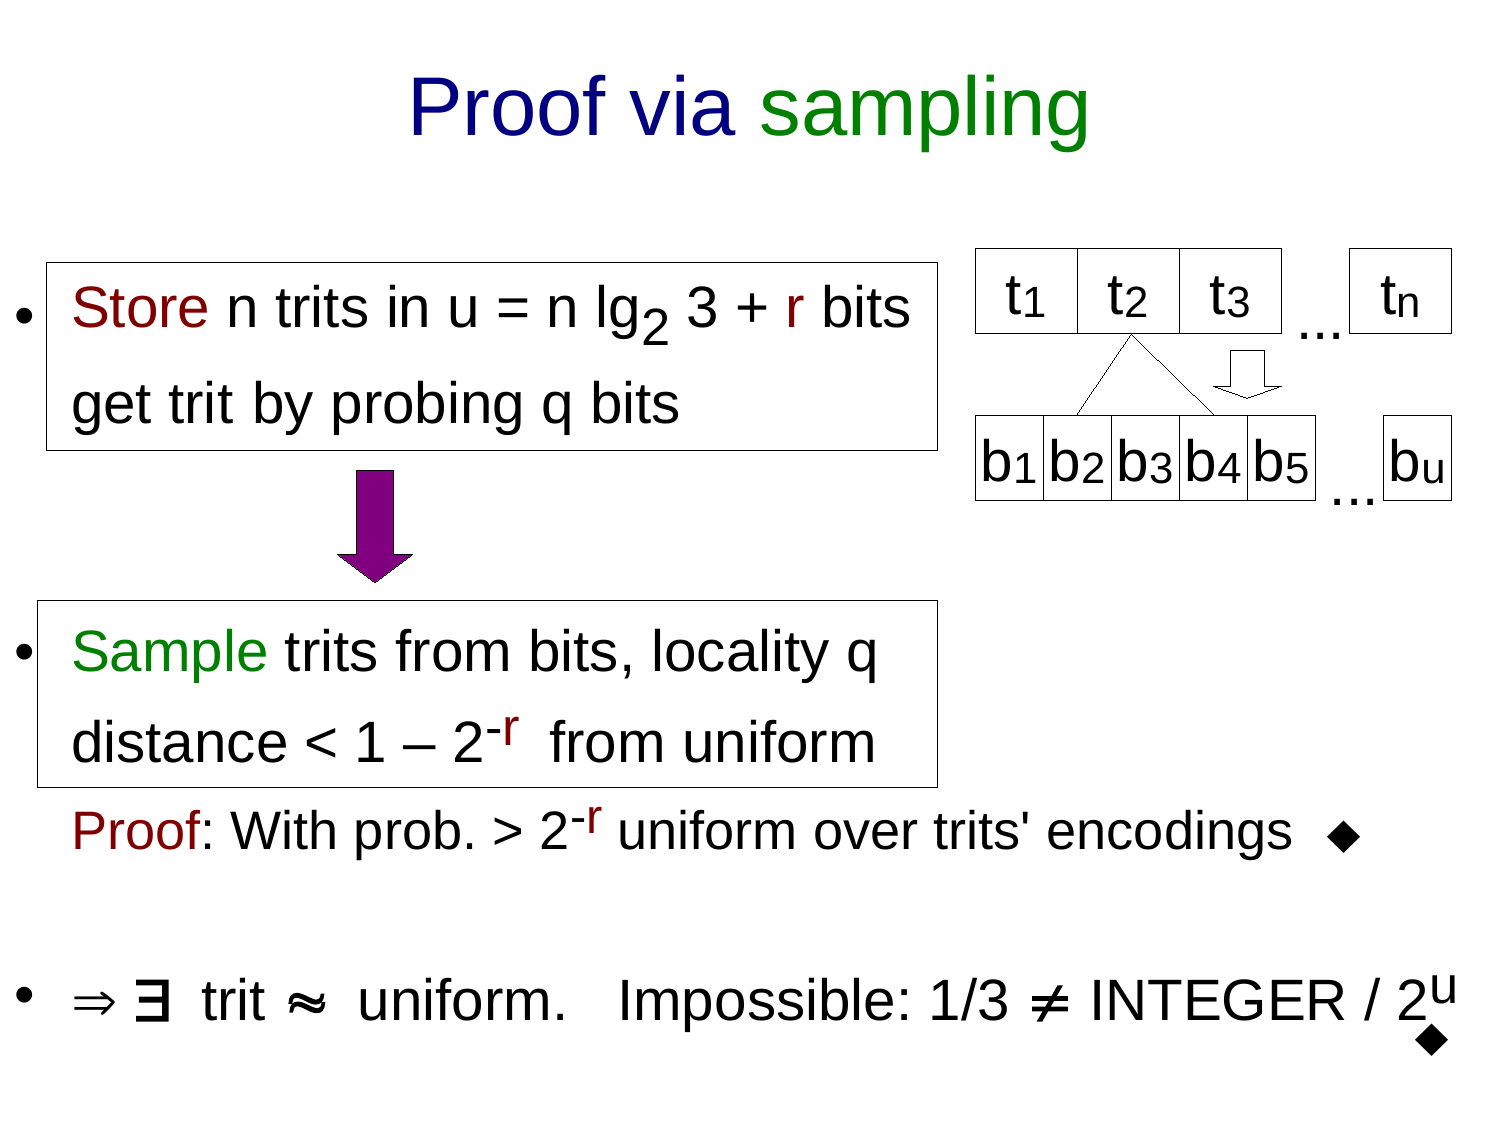

Proof via sampling
# Store n trits in u = n lg2 3 + r bits
get trit by probing q bits
Sample trits from bits, locality q
distance < 1 – 2-r from uniform
Proof: With prob. > 2-r uniform over trits' encodings
  trit  uniform. Impossible: 1/3  INTEGER / 2u
t1
t2
t3
tn
...
b1
b2
b3
b4
b5
bu
...

